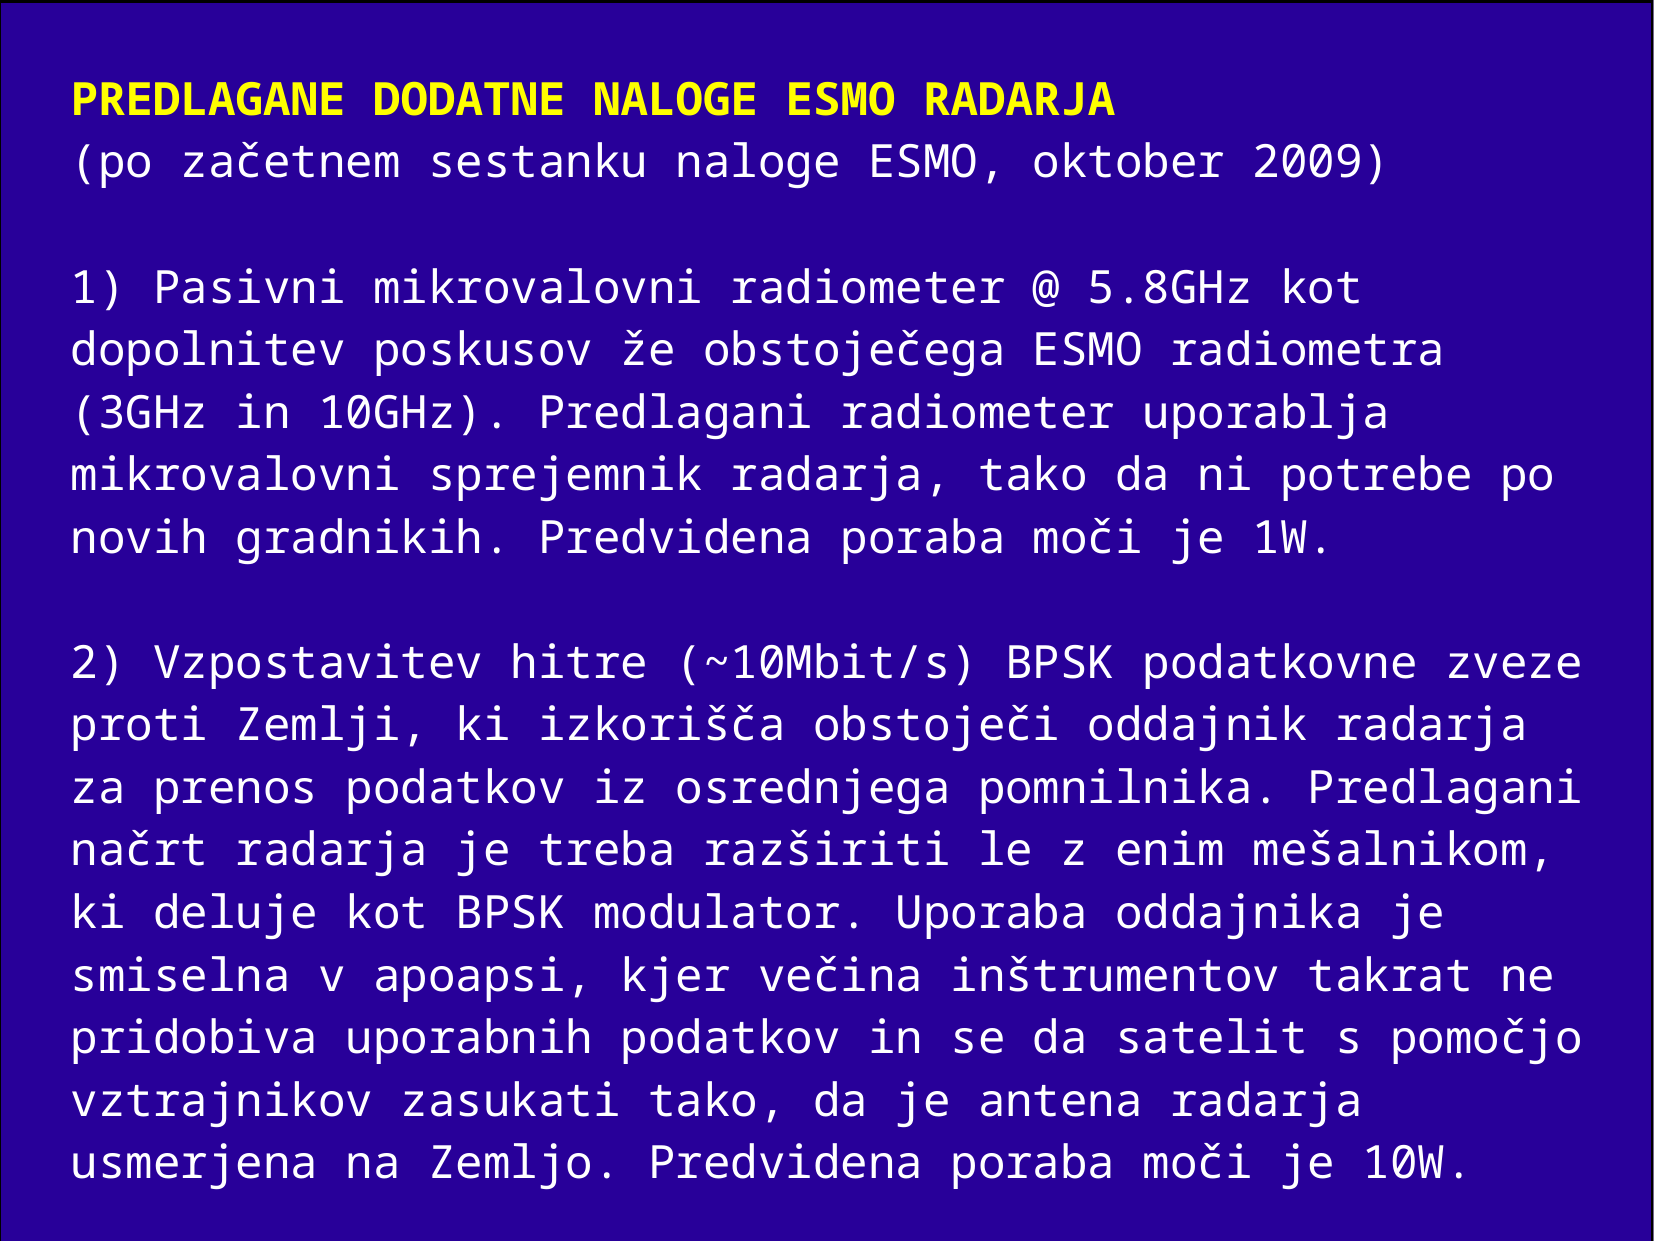

PREDLAGANE DODATNE NALOGE ESMO RADARJA
(po začetnem sestanku naloge ESMO, oktober 2009)
1) Pasivni mikrovalovni radiometer @ 5.8GHz kot dopolnitev poskusov že obstoječega ESMO radiometra (3GHz in 10GHz). Predlagani radiometer uporablja mikrovalovni sprejemnik radarja, tako da ni potrebe po novih gradnikih. Predvidena poraba moči je 1W.
2) Vzpostavitev hitre (~10Mbit/s) BPSK podatkovne zveze proti Zemlji, ki izkorišča obstoječi oddajnik radarja za prenos podatkov iz osrednjega pomnilnika. Predlagani načrt radarja je treba razširiti le z enim mešalnikom,
ki deluje kot BPSK modulator. Uporaba oddajnika je smiselna v apoapsi, kjer večina inštrumentov takrat ne pridobiva uporabnih podatkov in se da satelit s pomočjo vztrajnikov zasukati tako, da je antena radarja usmerjena na Zemljo. Predvidena poraba moči je 10W.
3) Izvedba SAR 2D radarja (deluje le v zelo nizki periapsi) potrebuje neposredni prenos ~10Mbit/s podatkov do osrednjega pomnilnika plovila. Predvidena poraba moči je 5W enako kot za prvotno predlagani radar.